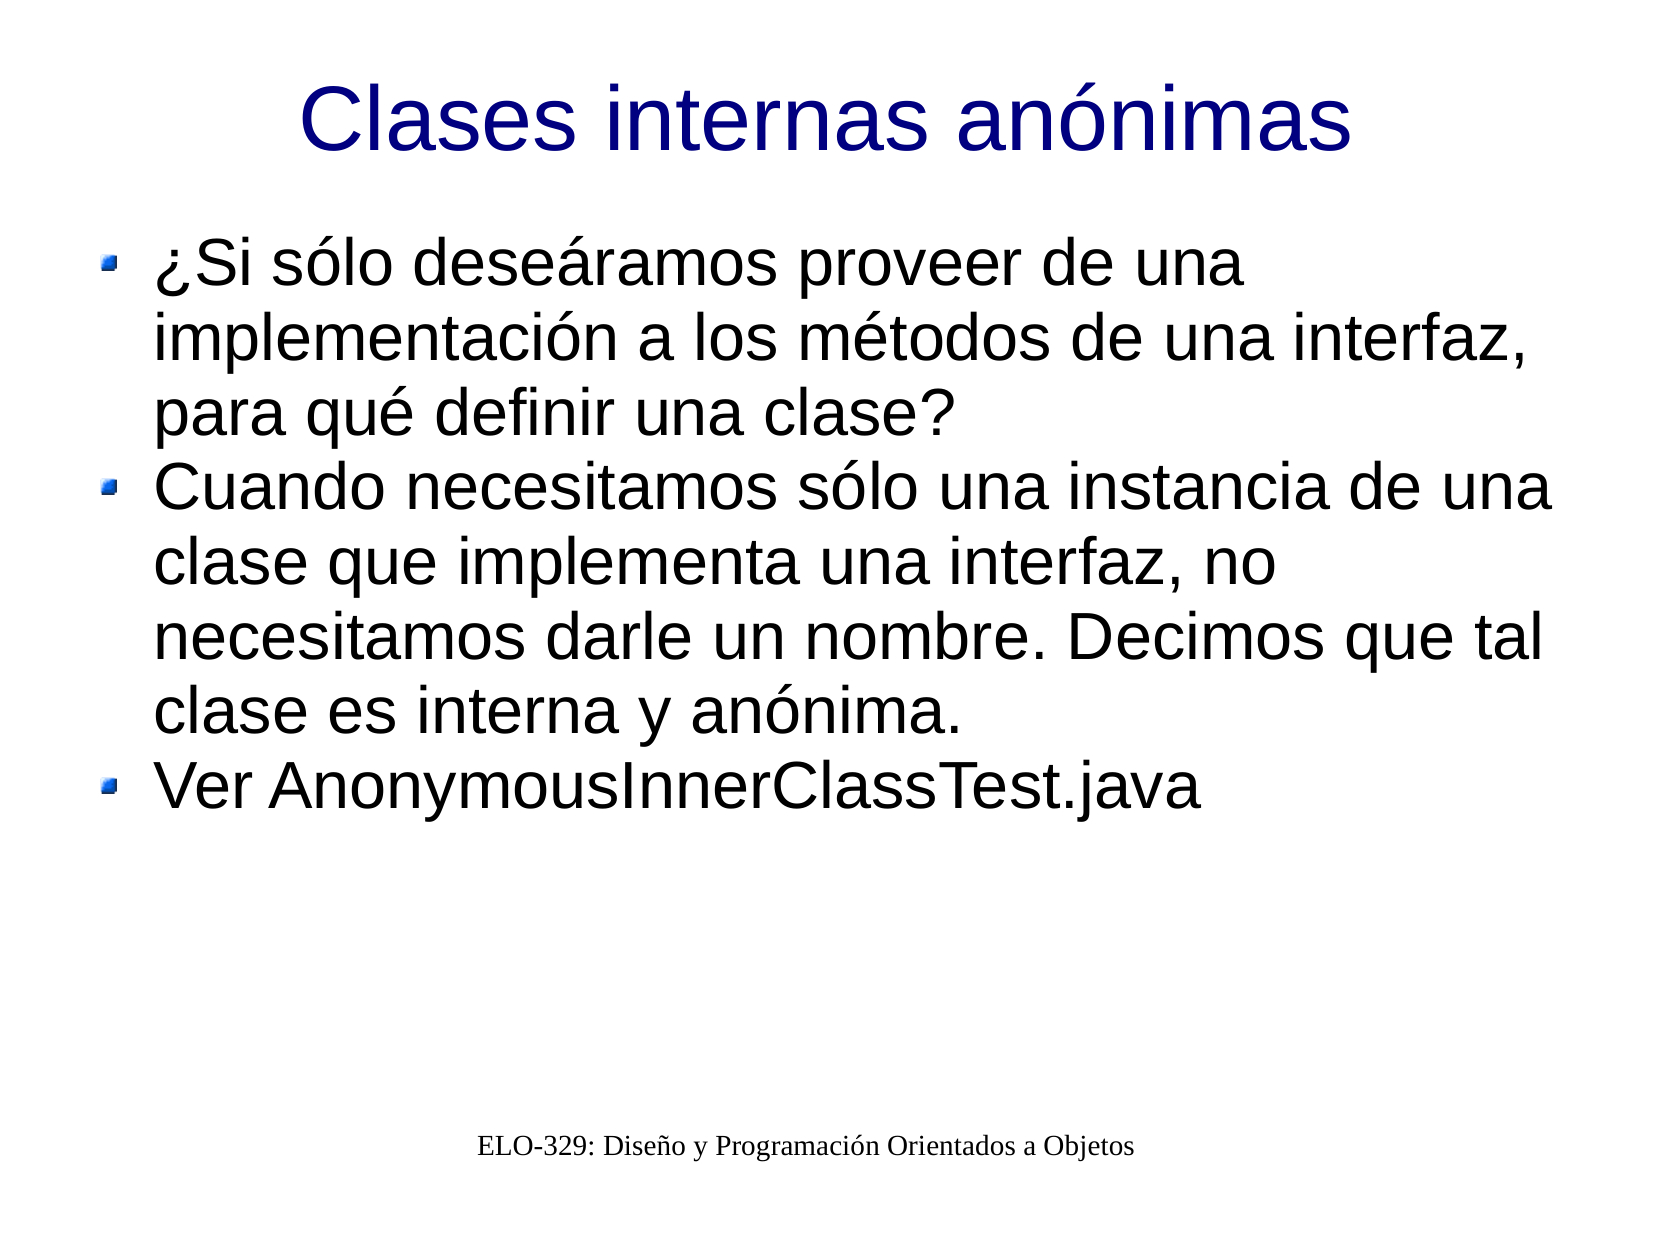

# Clases internas anónimas
¿Si sólo deseáramos proveer de una implementación a los métodos de una interfaz, para qué definir una clase?
Cuando necesitamos sólo una instancia de una clase que implementa una interfaz, no necesitamos darle un nombre. Decimos que tal clase es interna y anónima.
Ver AnonymousInnerClassTest.java